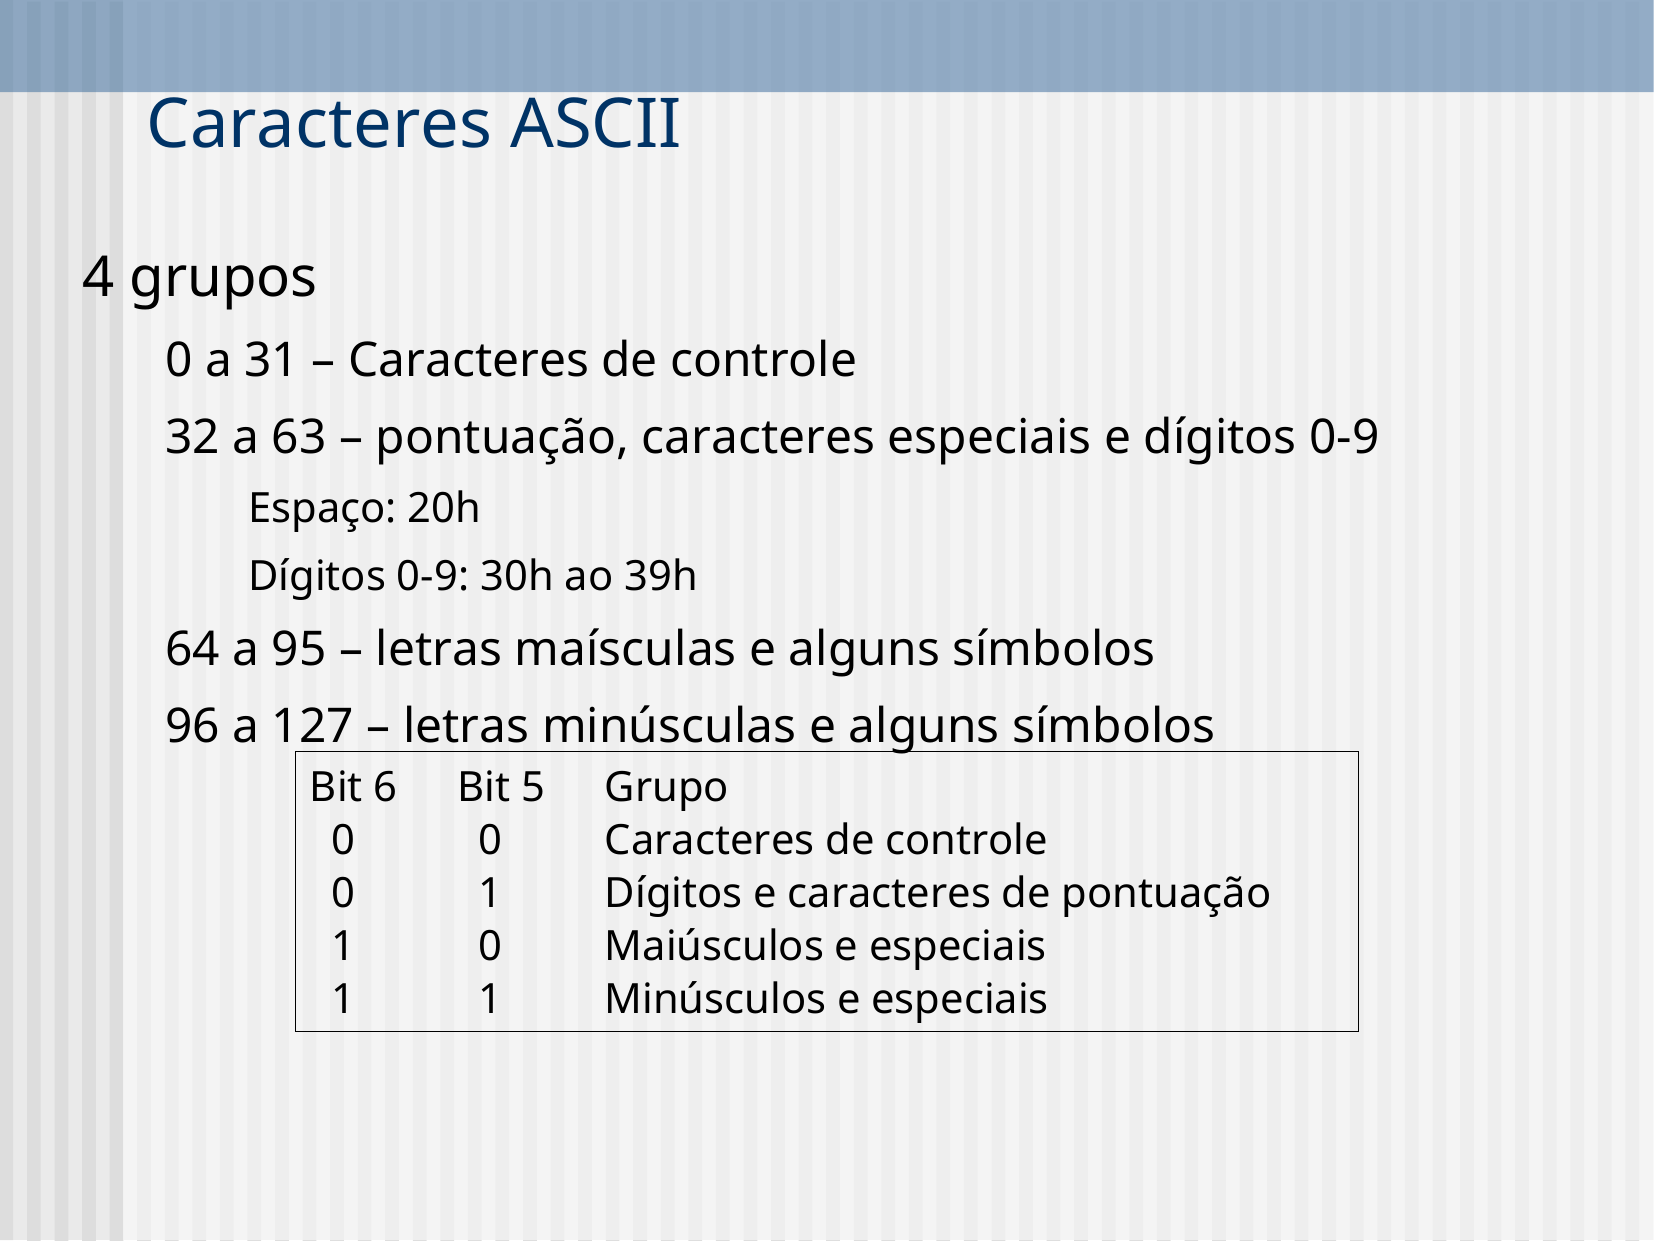

# Caracteres ASCII
4 grupos
0 a 31 – Caracteres de controle
32 a 63 – pontuação, caracteres especiais e dígitos 0-9
Espaço: 20h
Dígitos 0-9: 30h ao 39h
64 a 95 – letras maísculas e alguns símbolos
96 a 127 – letras minúsculas e alguns símbolos
Bit 6	Bit 5	Grupo
 0	 	 0		Caracteres de controle
 0		 1		Dígitos e caracteres de pontuação
 1		 0		Maiúsculos e especiais
 1		 1		Minúsculos e especiais